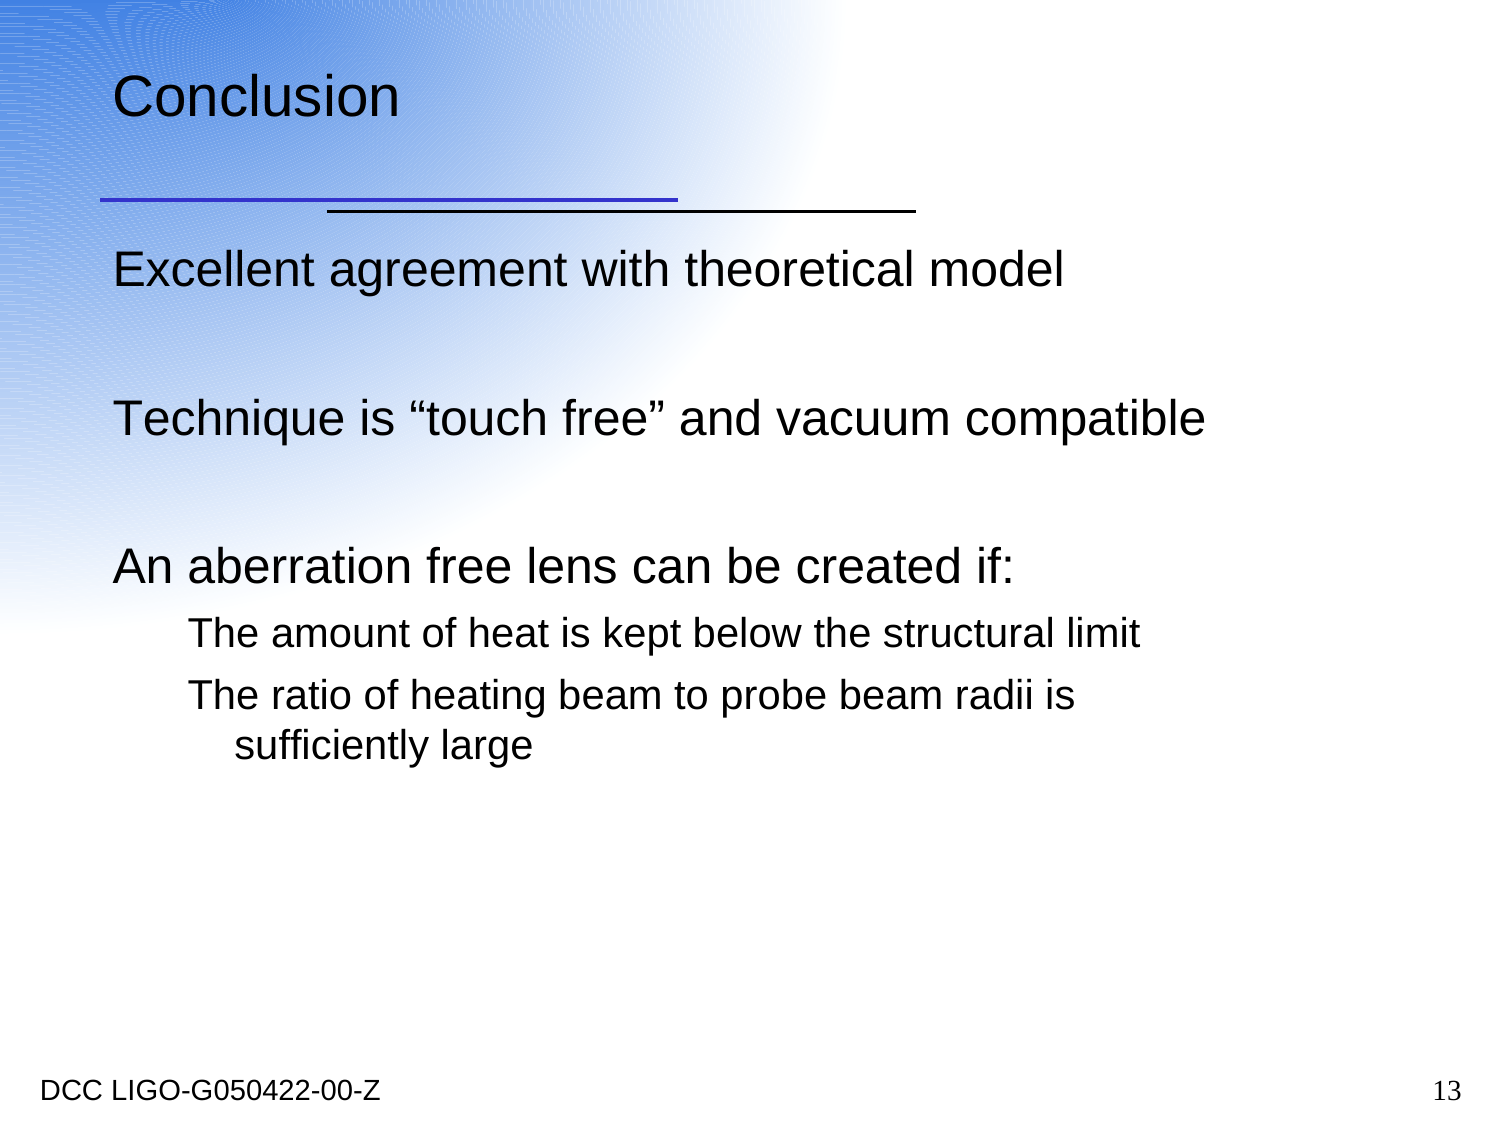

# Conclusion
Excellent agreement with theoretical model
Technique is “touch free” and vacuum compatible
An aberration free lens can be created if:
The amount of heat is kept below the structural limit
The ratio of heating beam to probe beam radii is
sufficiently large
DCC LIGO-G050422-00-Z
13